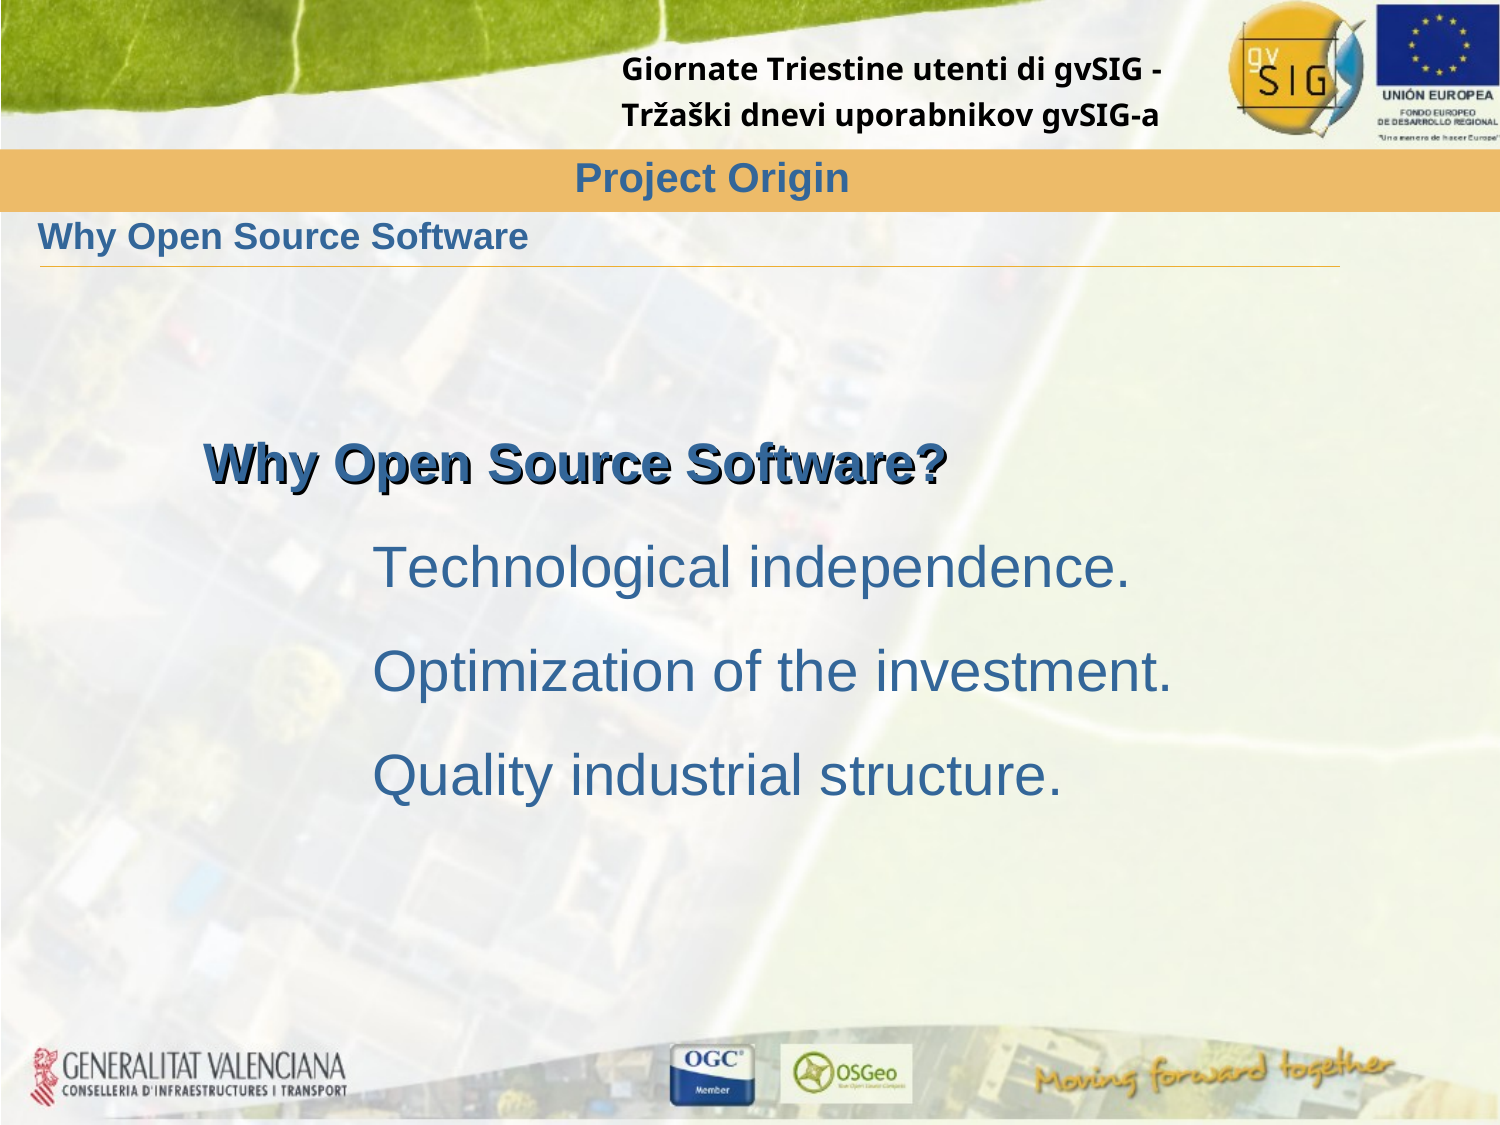

Project Origin
Why Open Source Software
Why Open Source Software?
 Technological independence.
 Optimization of the investment.
 Quality industrial structure.